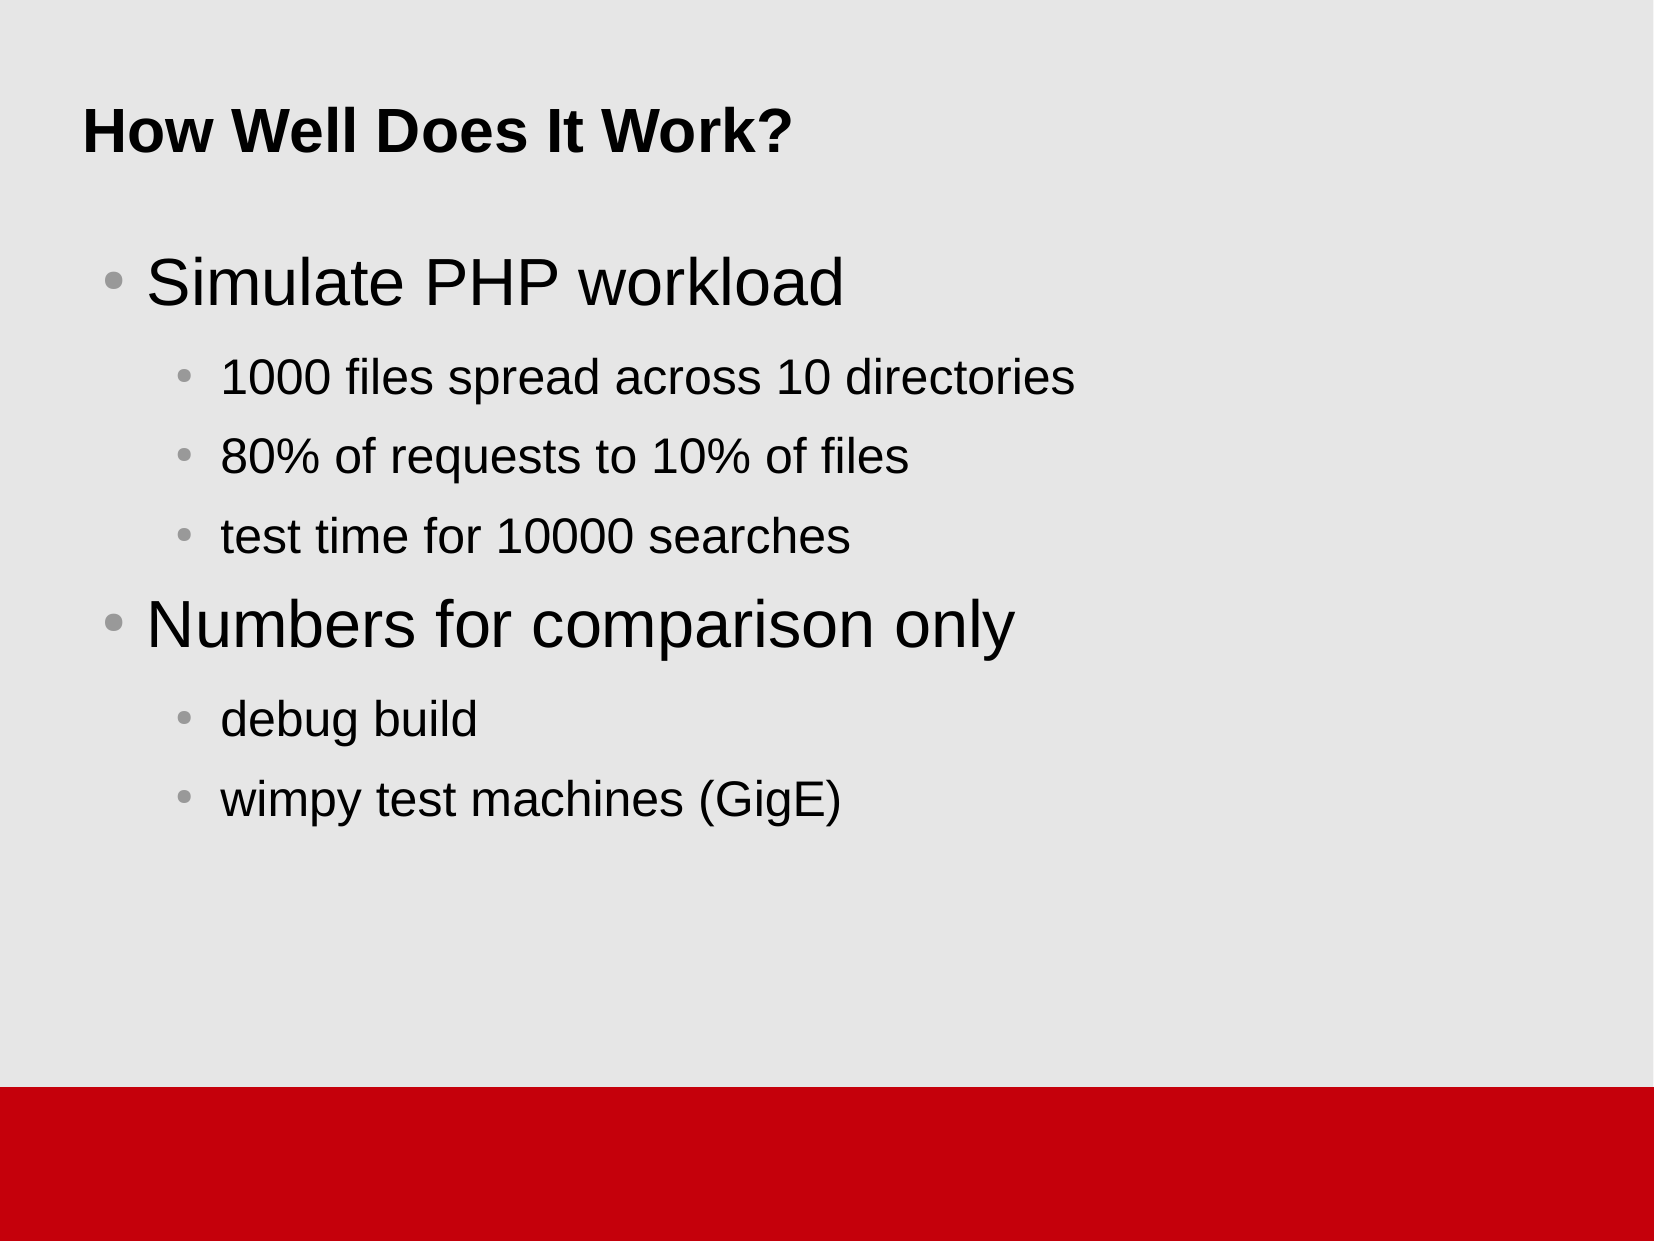

# How Well Does It Work?
Simulate PHP workload
1000 files spread across 10 directories
80% of requests to 10% of files
test time for 10000 searches
Numbers for comparison only
debug build
wimpy test machines (GigE)